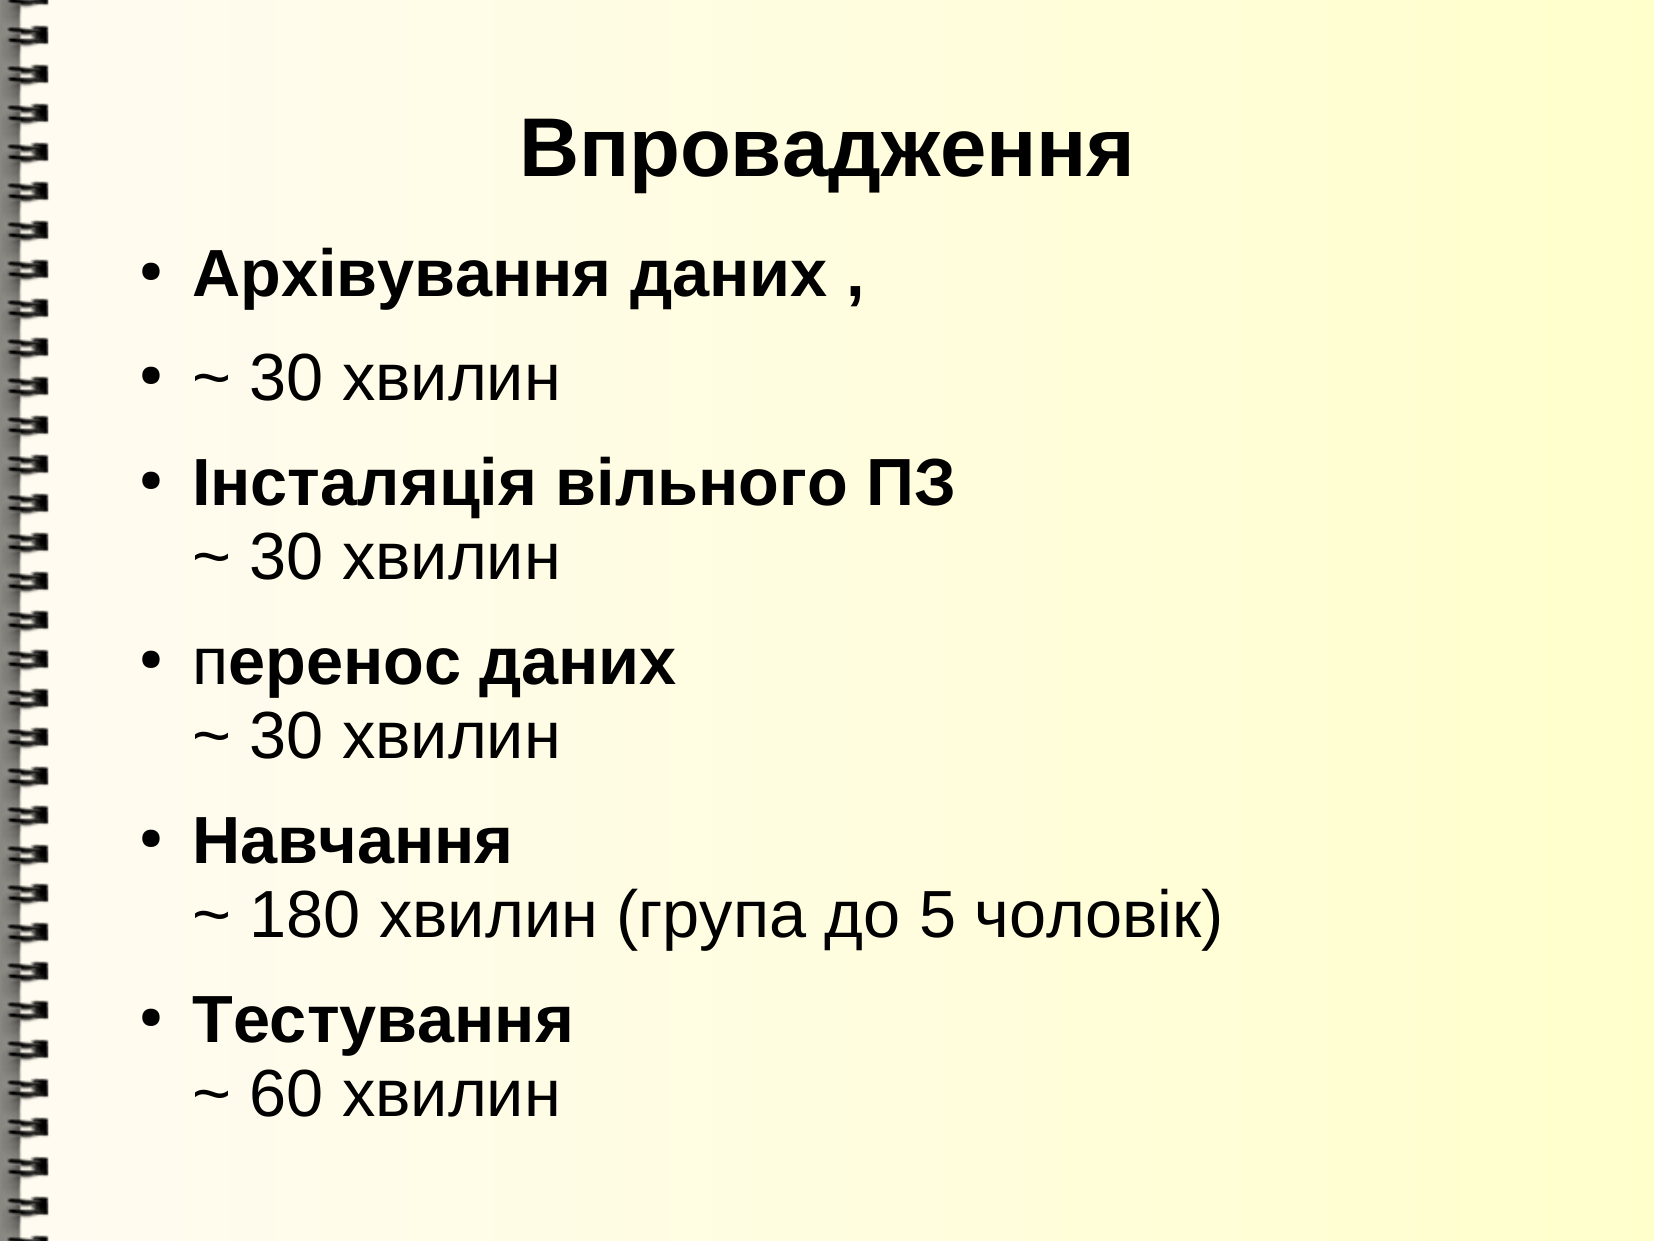

# Впровадження
Архівування даних ,
~ 30 хвилин
Інсталяція вільного ПЗ
~ 30 хвилин
перенос даних
~ 30 хвилин
Навчання
~ 180 хвилин (група до 5 чоловік)
Тестування
~ 60 хвилин